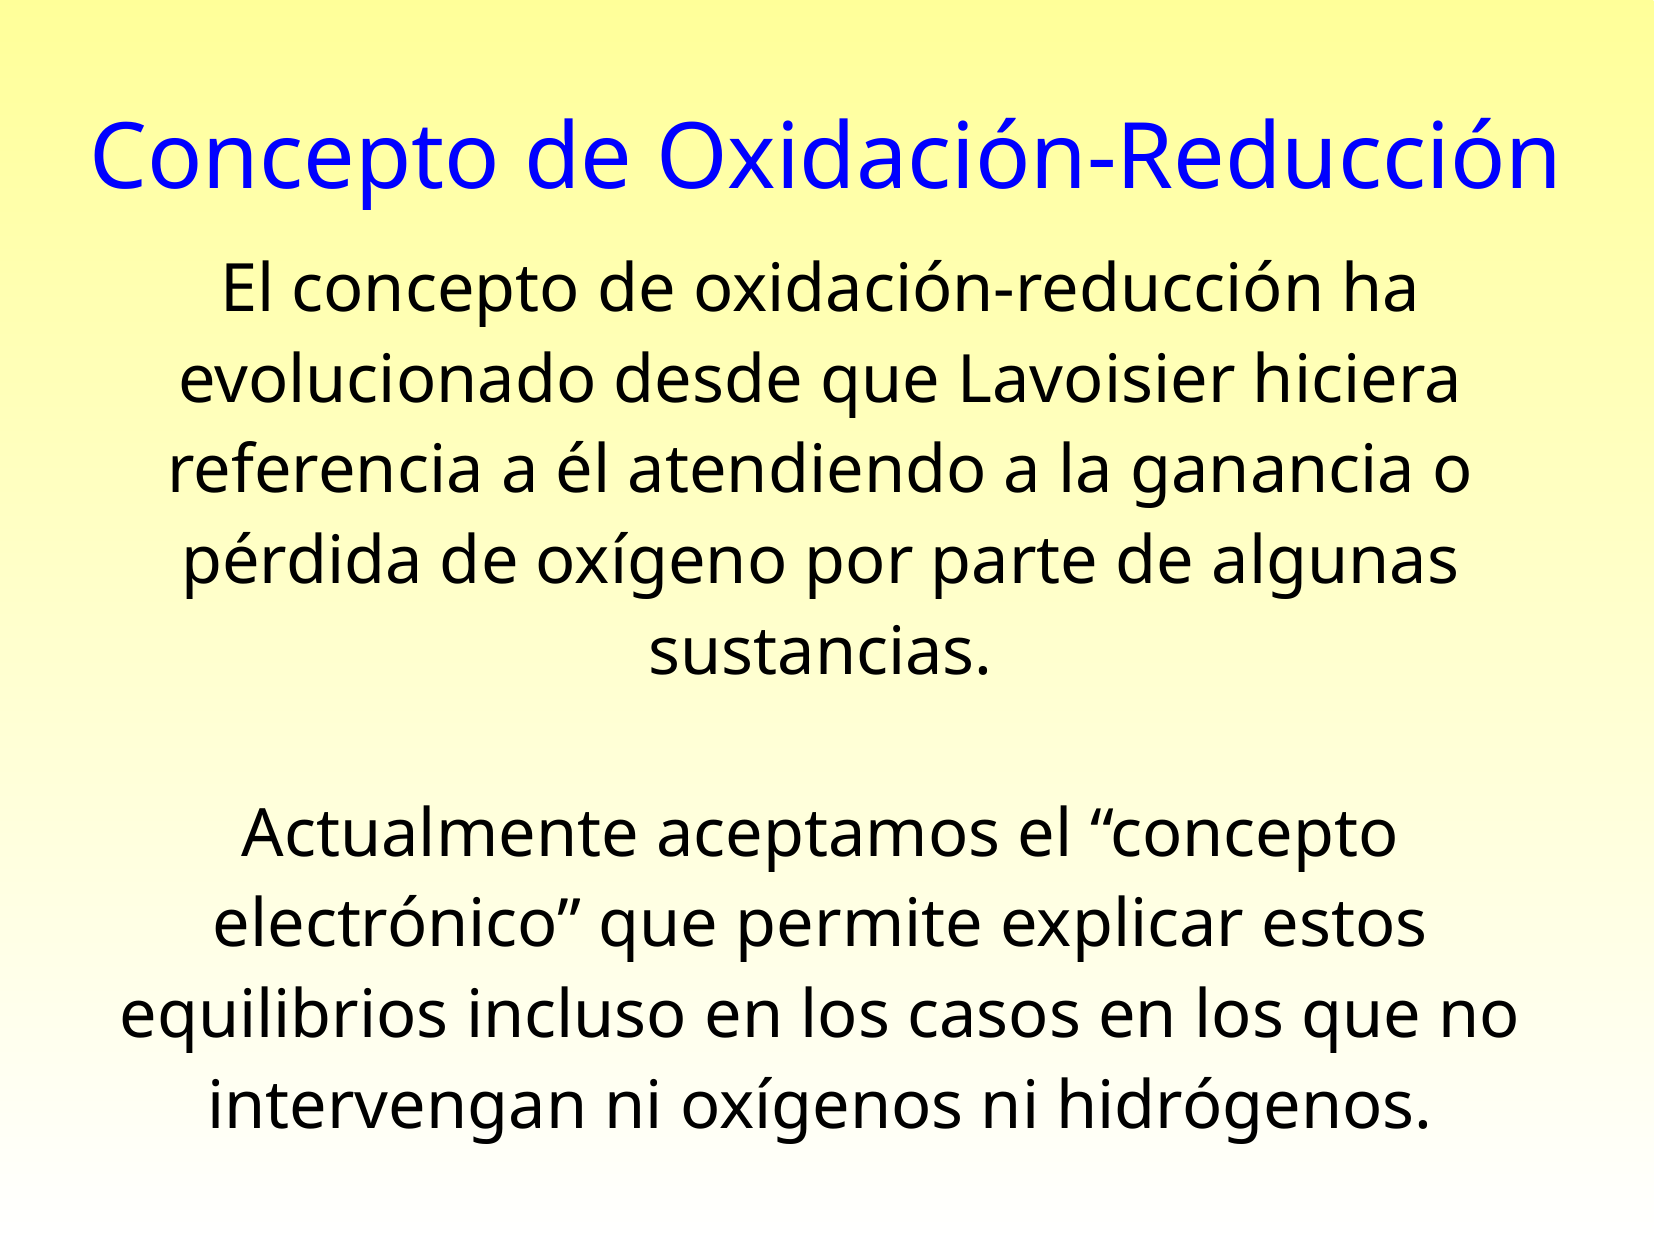

# Concepto de Oxidación-Reducción
El concepto de oxidación-reducción ha evolucionado desde que Lavoisier hiciera referencia a él atendiendo a la ganancia o pérdida de oxígeno por parte de algunas sustancias.
Actualmente aceptamos el “concepto electrónico” que permite explicar estos equilibrios incluso en los casos en los que no intervengan ni oxígenos ni hidrógenos.